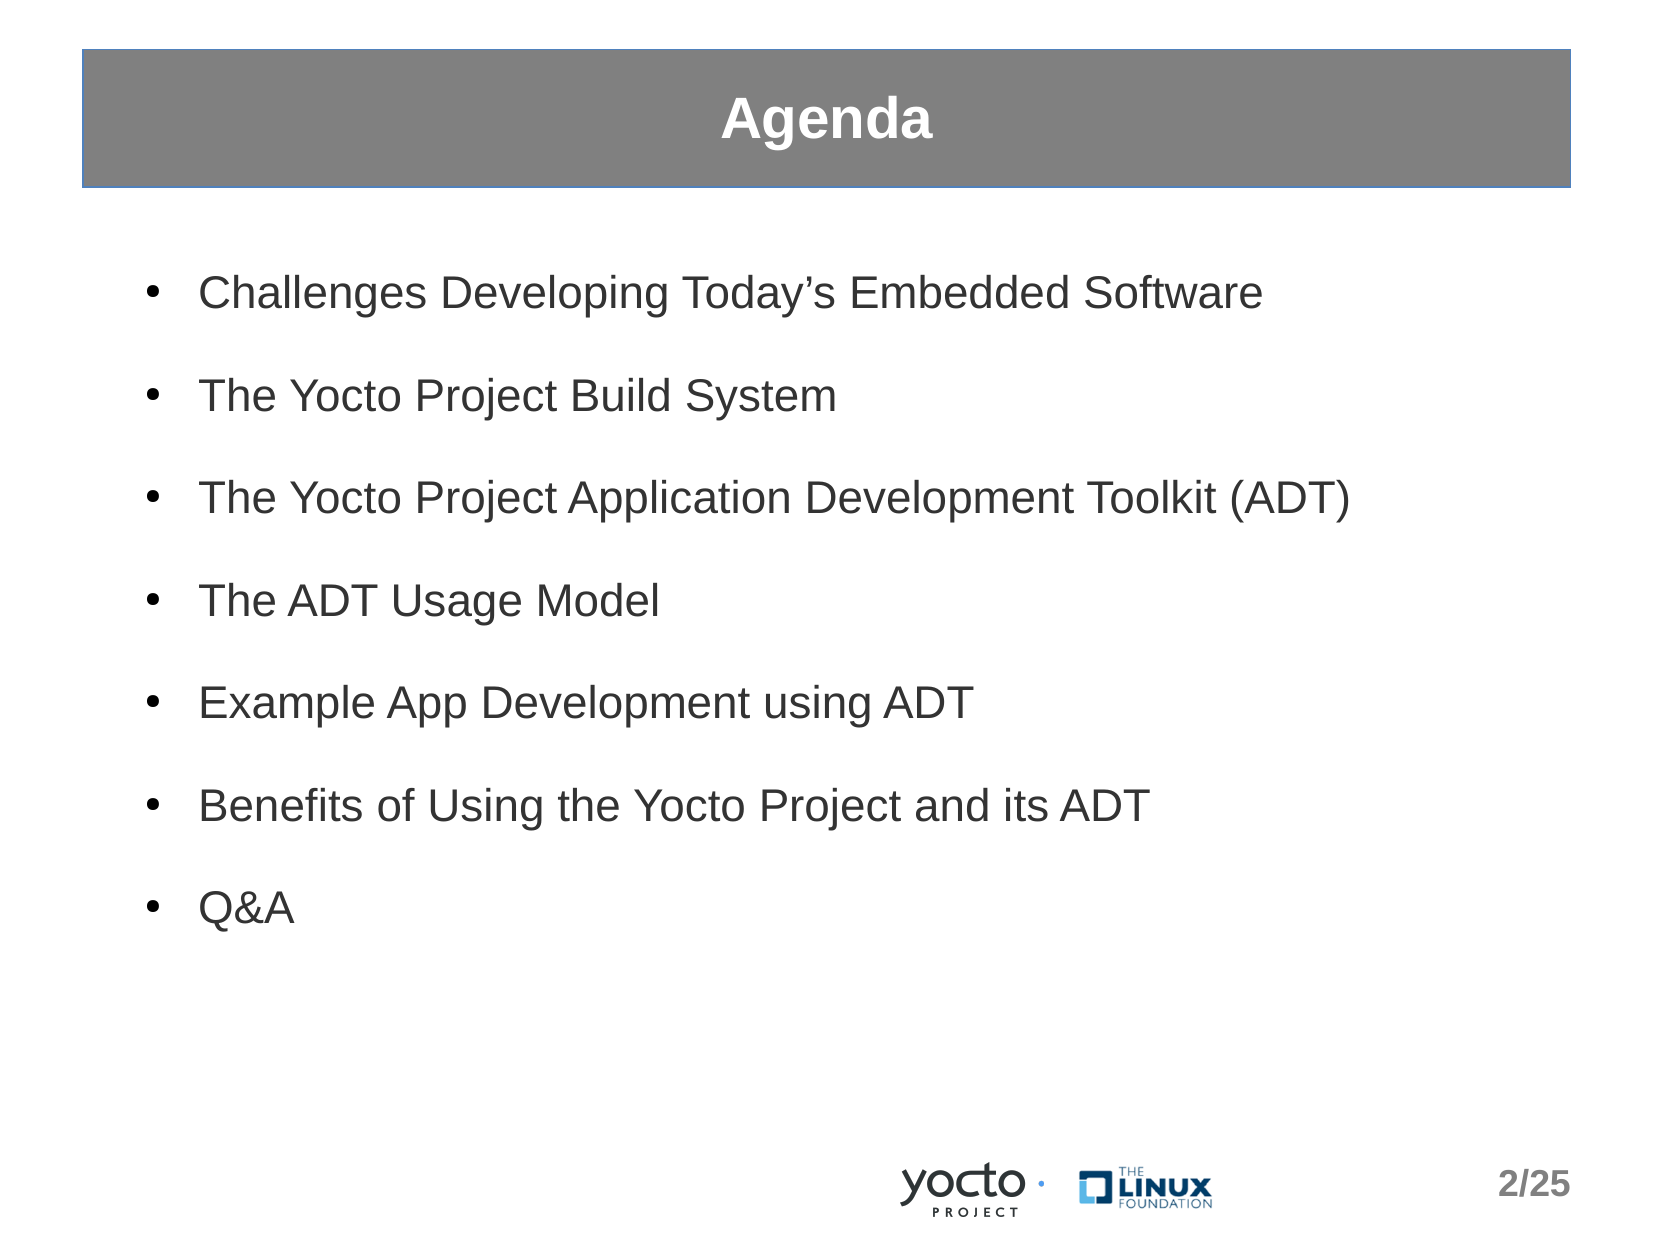

# Agenda
Challenges Developing Today’s Embedded Software
The Yocto Project Build System
The Yocto Project Application Development Toolkit (ADT)
The ADT Usage Model
Example App Development using ADT
Benefits of Using the Yocto Project and its ADT
Q&A
2